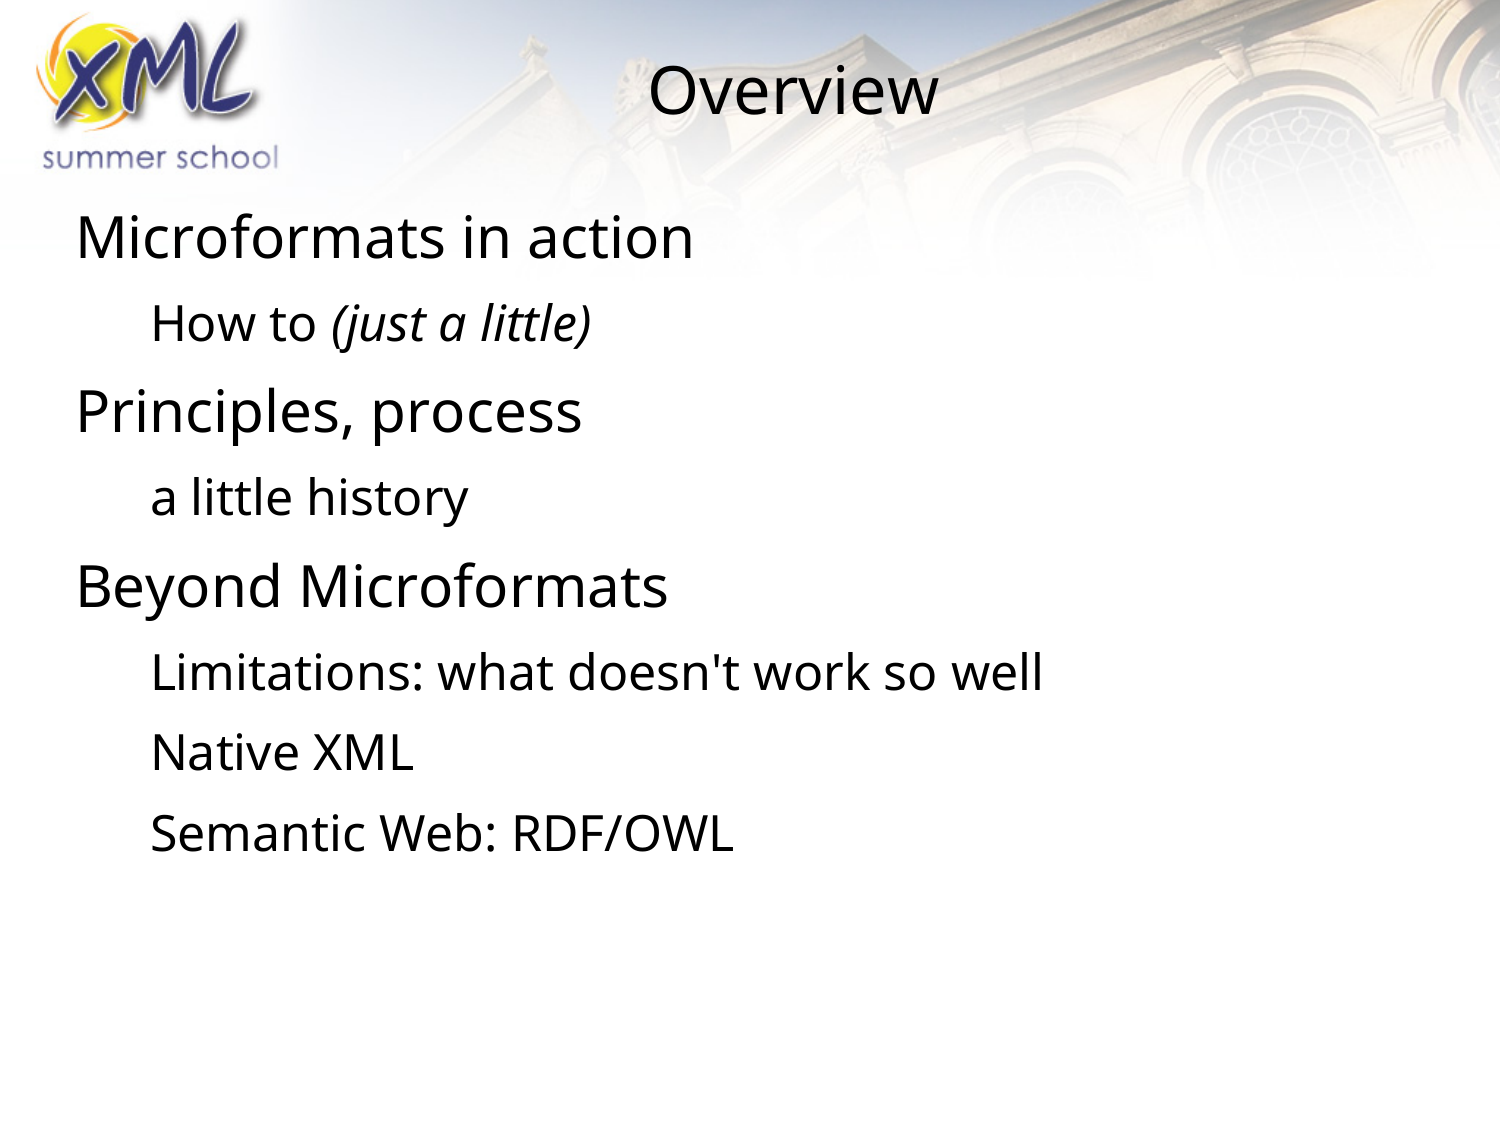

# Overview
Microformats in action
How to (just a little)
Principles, process
a little history
Beyond Microformats
Limitations: what doesn't work so well
Native XML
Semantic Web: RDF/OWL